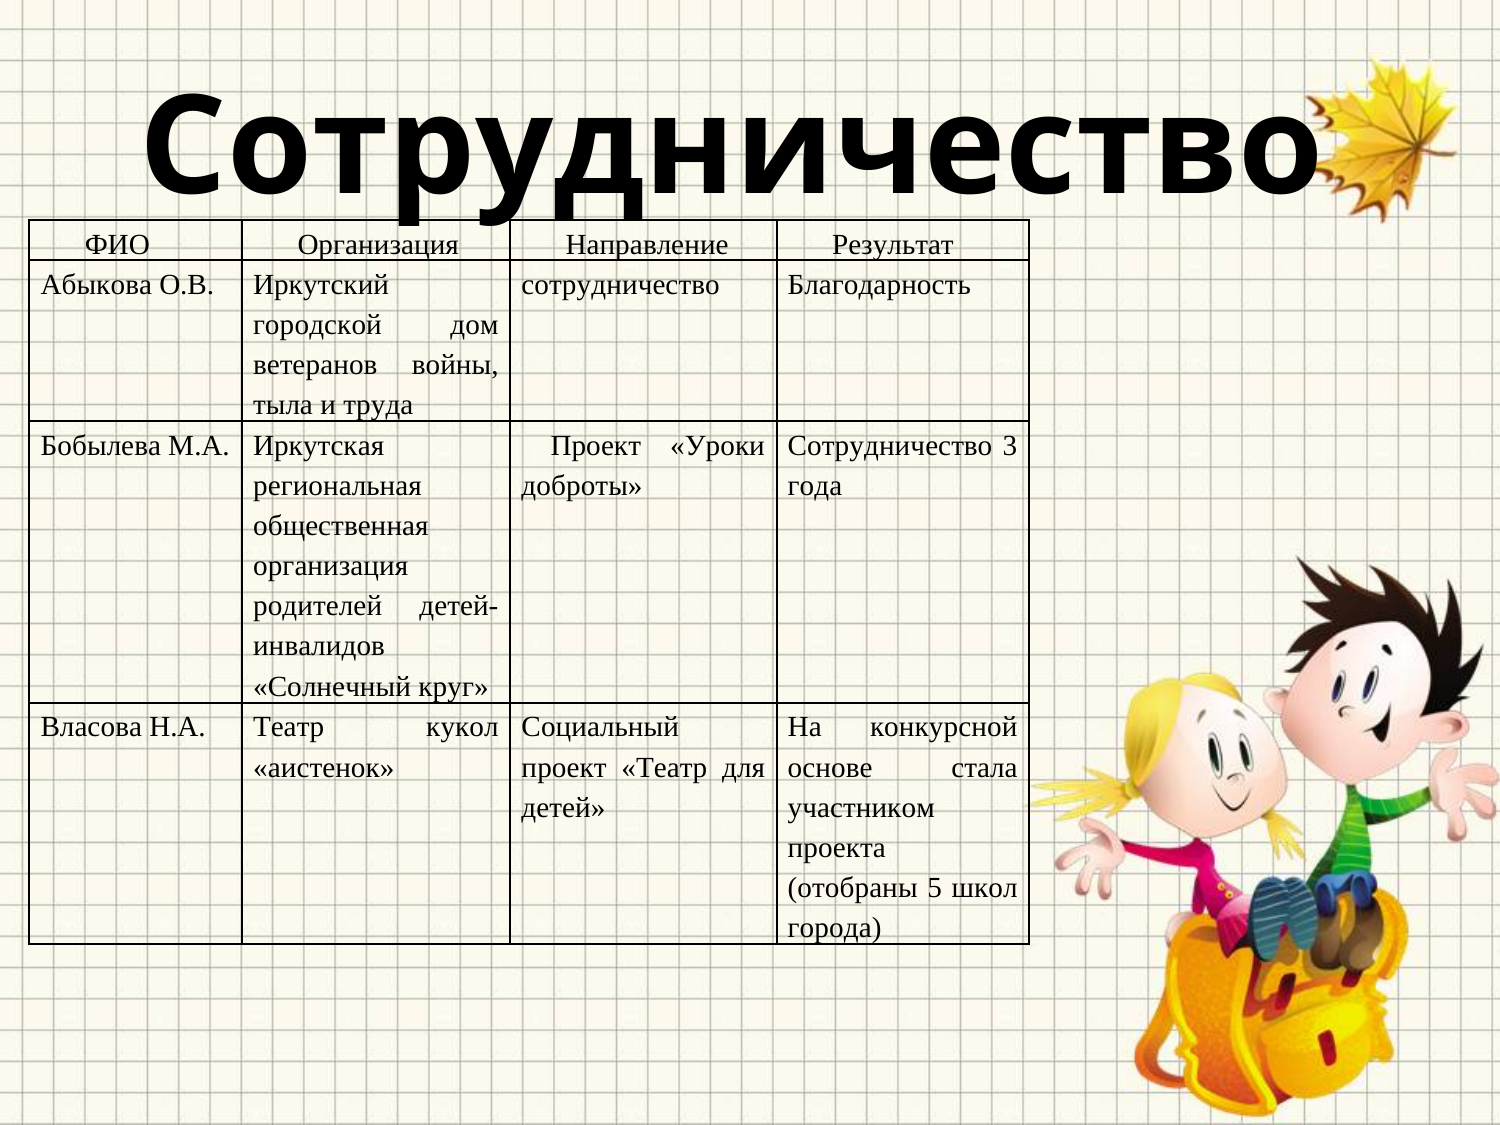

# Сотрудничество
ФИО
Организация
Направление
Результат
Абыкова О.В.
Иркутский городской дом ветеранов войны, тыла и труда
сотрудничество
Благодарность
Бобылева М.А.
Иркутская региональная общественная организация родителей детей-инвалидов «Солнечный круг»
 Проект «Уроки доброты»
Сотрудничество 3 года
Власова Н.А.
Театр кукол «аистенок»
Социальный проект «Театр для детей»
На конкурсной основе стала участником проекта (отобраны 5 школ города)